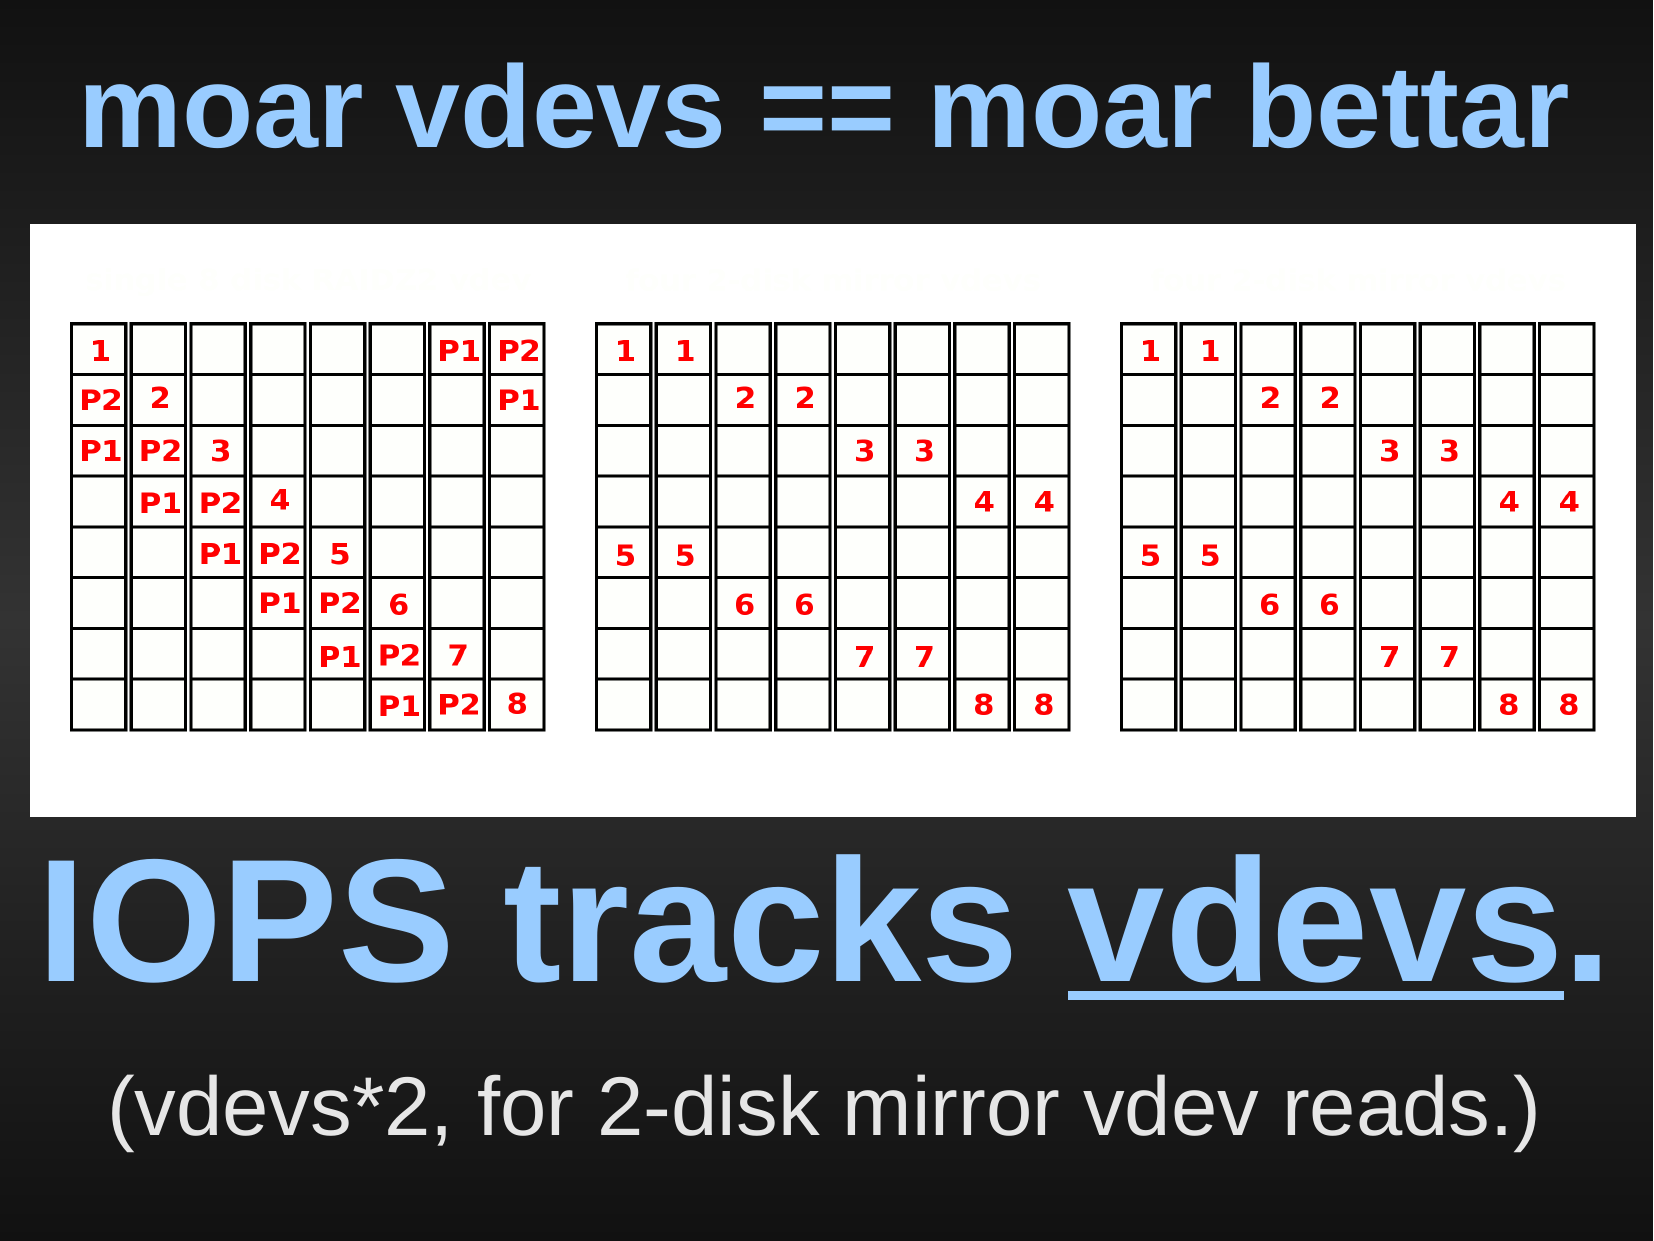

# moar vdevs == moar bettar
IOPS tracks vdevs.
(vdevs*2, for 2-disk mirror vdev reads.)